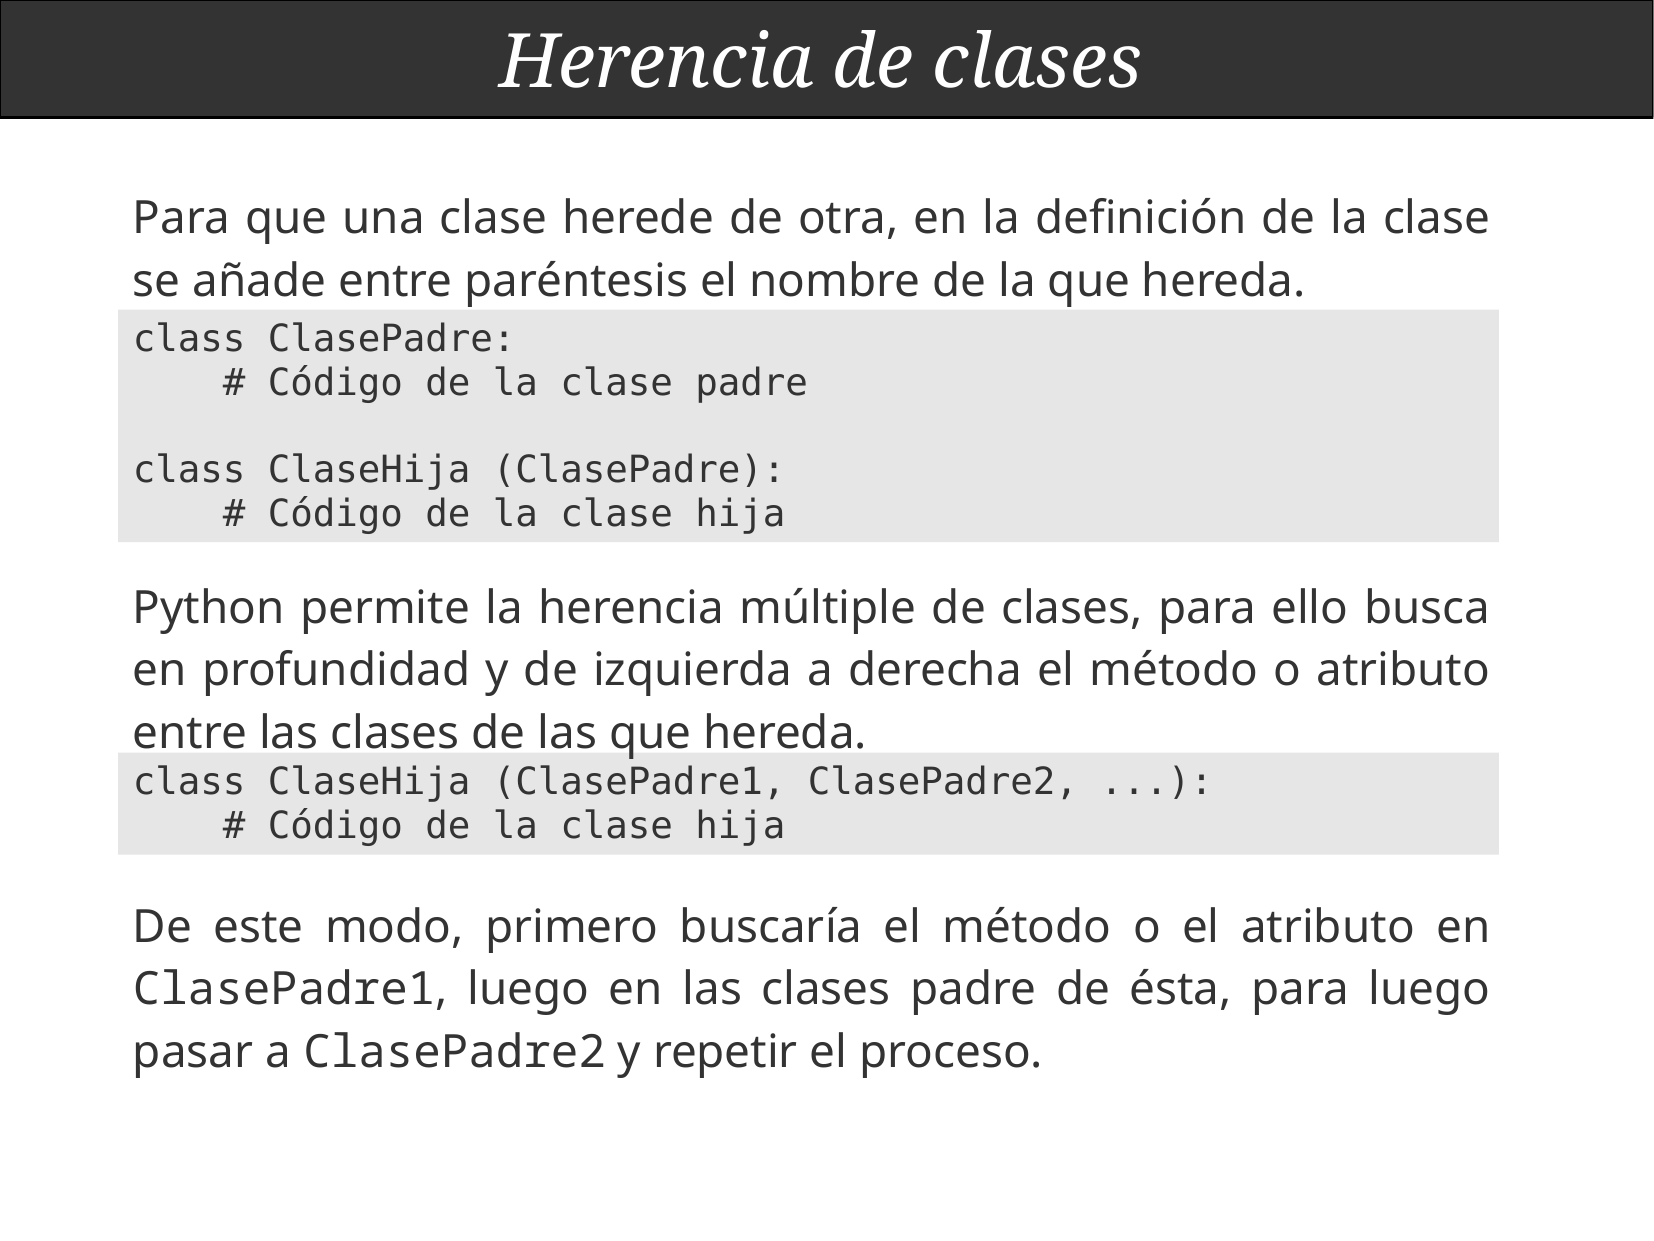

Herencia de clases
Para que una clase herede de otra, en la definición de la clase se añade entre paréntesis el nombre de la que hereda.
class ClasePadre:
 # Código de la clase padre
class ClaseHija (ClasePadre):
 # Código de la clase hija
Python permite la herencia múltiple de clases, para ello busca en profundidad y de izquierda a derecha el método o atributo entre las clases de las que hereda.
class ClaseHija (ClasePadre1, ClasePadre2, ...):
 # Código de la clase hija
De este modo, primero buscaría el método o el atributo en ClasePadre1, luego en las clases padre de ésta, para luego pasar a ClasePadre2 y repetir el proceso.